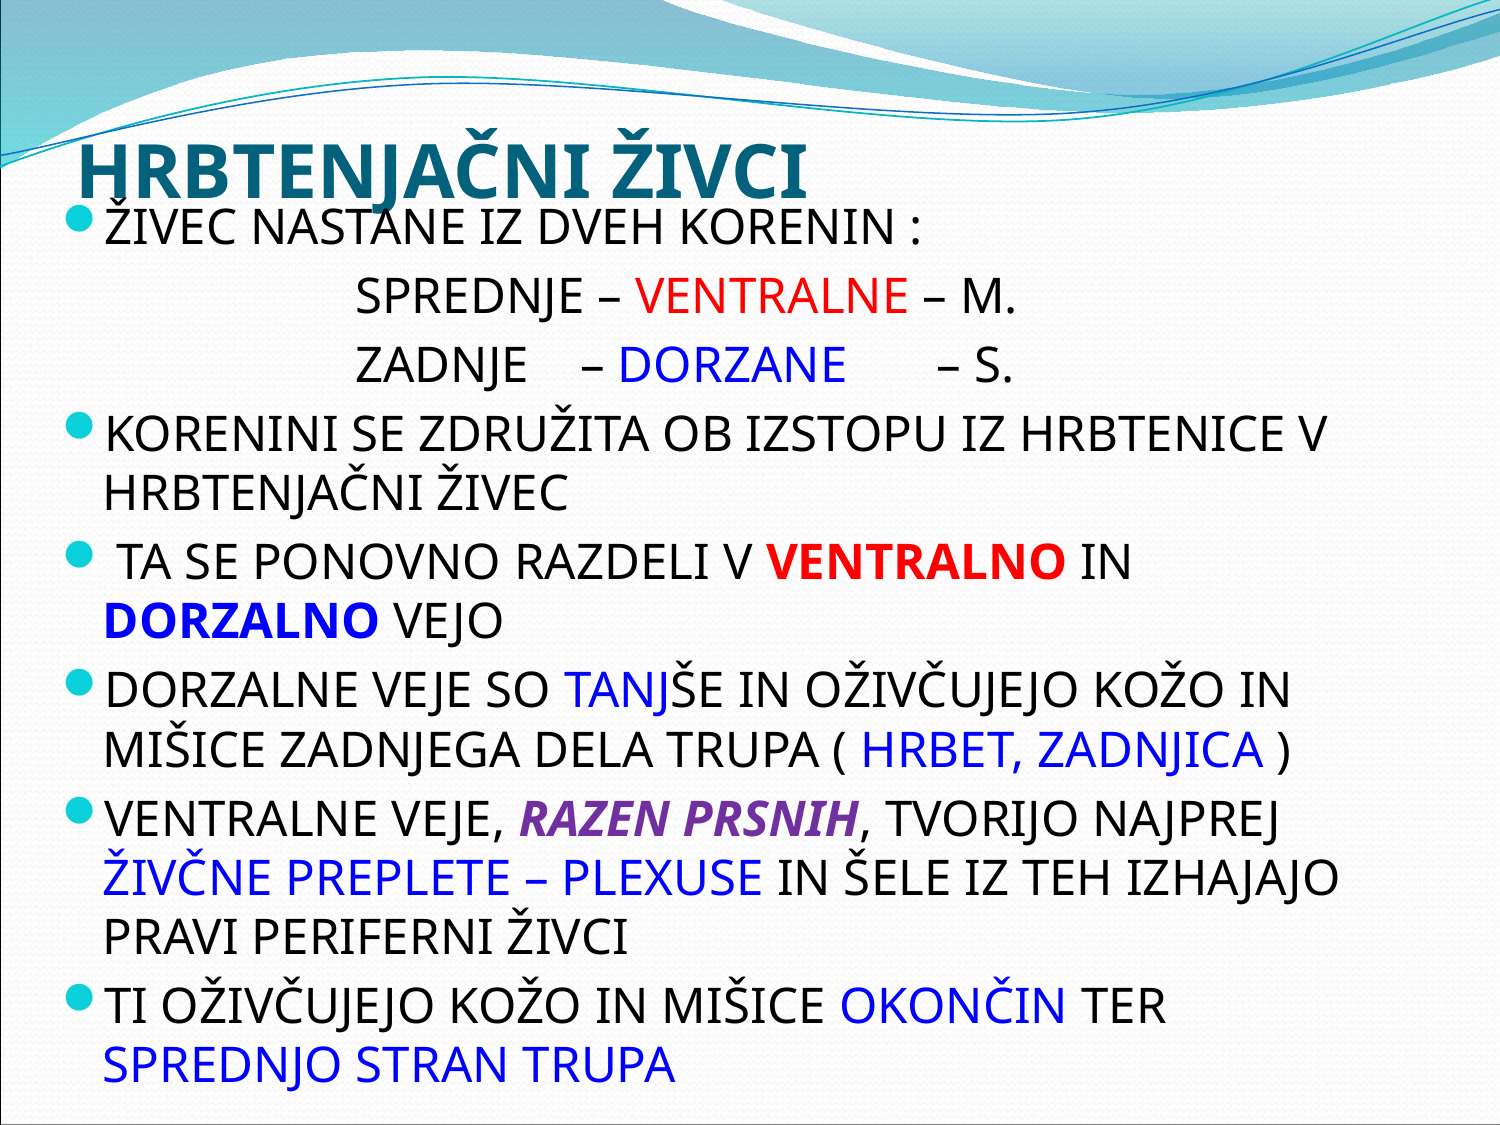

# HRBTENJAČNI ŽIVCI
ŽIVEC NASTANE IZ DVEH KORENIN :
 SPREDNJE – VENTRALNE – M.
 ZADNJE – DORZANE – S.
KORENINI SE ZDRUŽITA OB IZSTOPU IZ HRBTENICE V HRBTENJAČNI ŽIVEC
 TA SE PONOVNO RAZDELI V VENTRALNO IN DORZALNO VEJO
DORZALNE VEJE SO TANJŠE IN OŽIVČUJEJO KOŽO IN MIŠICE ZADNJEGA DELA TRUPA ( HRBET, ZADNJICA )
VENTRALNE VEJE, RAZEN PRSNIH, TVORIJO NAJPREJ ŽIVČNE PREPLETE – PLEXUSE IN ŠELE IZ TEH IZHAJAJO PRAVI PERIFERNI ŽIVCI
TI OŽIVČUJEJO KOŽO IN MIŠICE OKONČIN TER SPREDNJO STRAN TRUPA